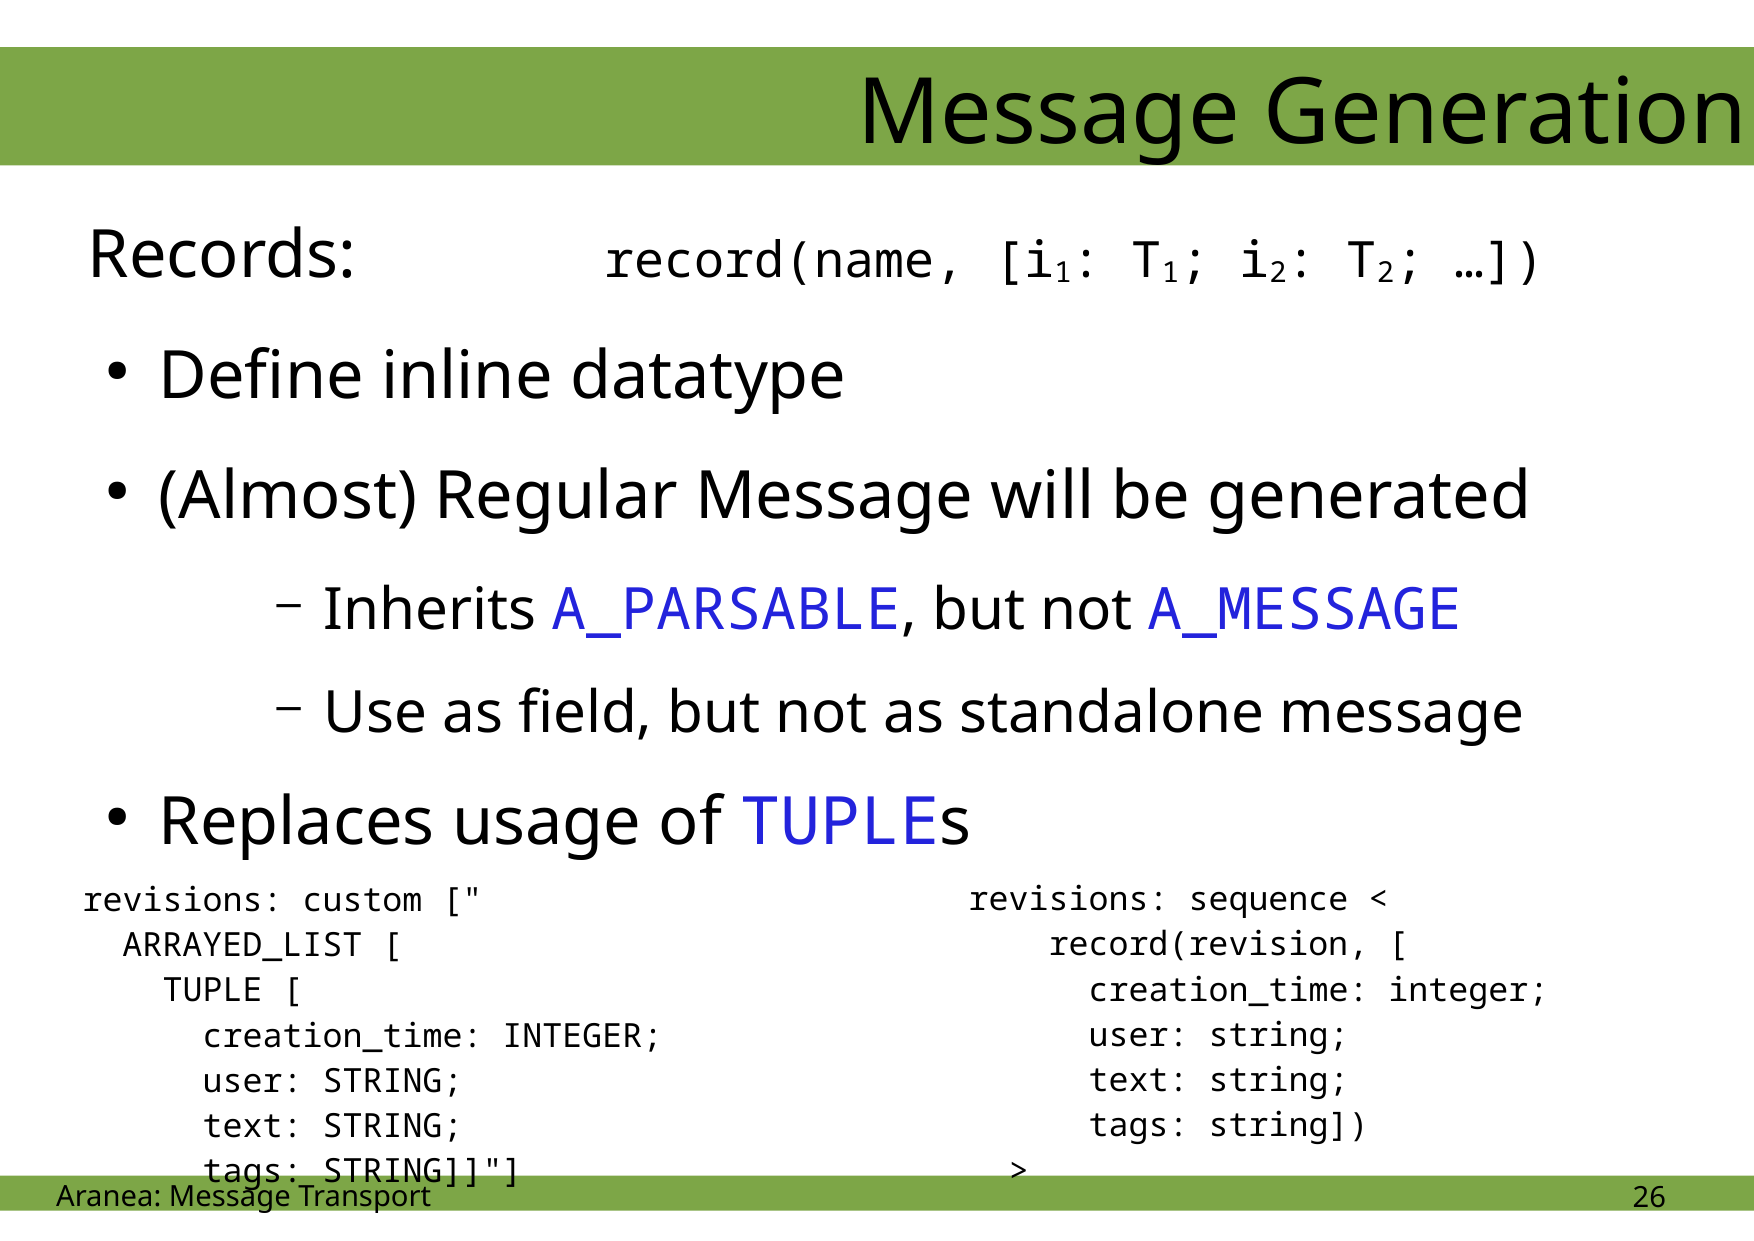

# Message Generation
Records: 				record(name, [i1: T1; i2: T2; …])
Define inline datatype
(Almost) Regular Message will be generated
Inherits A_PARSABLE, but not A_MESSAGE
Use as field, but not as standalone message
Replaces usage of TUPLEs
revisions: sequence <
 record(revision, [
 creation_time: integer;
 user: string;
 text: string;
 tags: string])
 >
revisions: custom ["
 ARRAYED_LIST [
 TUPLE [
 creation_time: INTEGER;
 user: STRING;
 text: STRING;
 tags: STRING]]"]
26